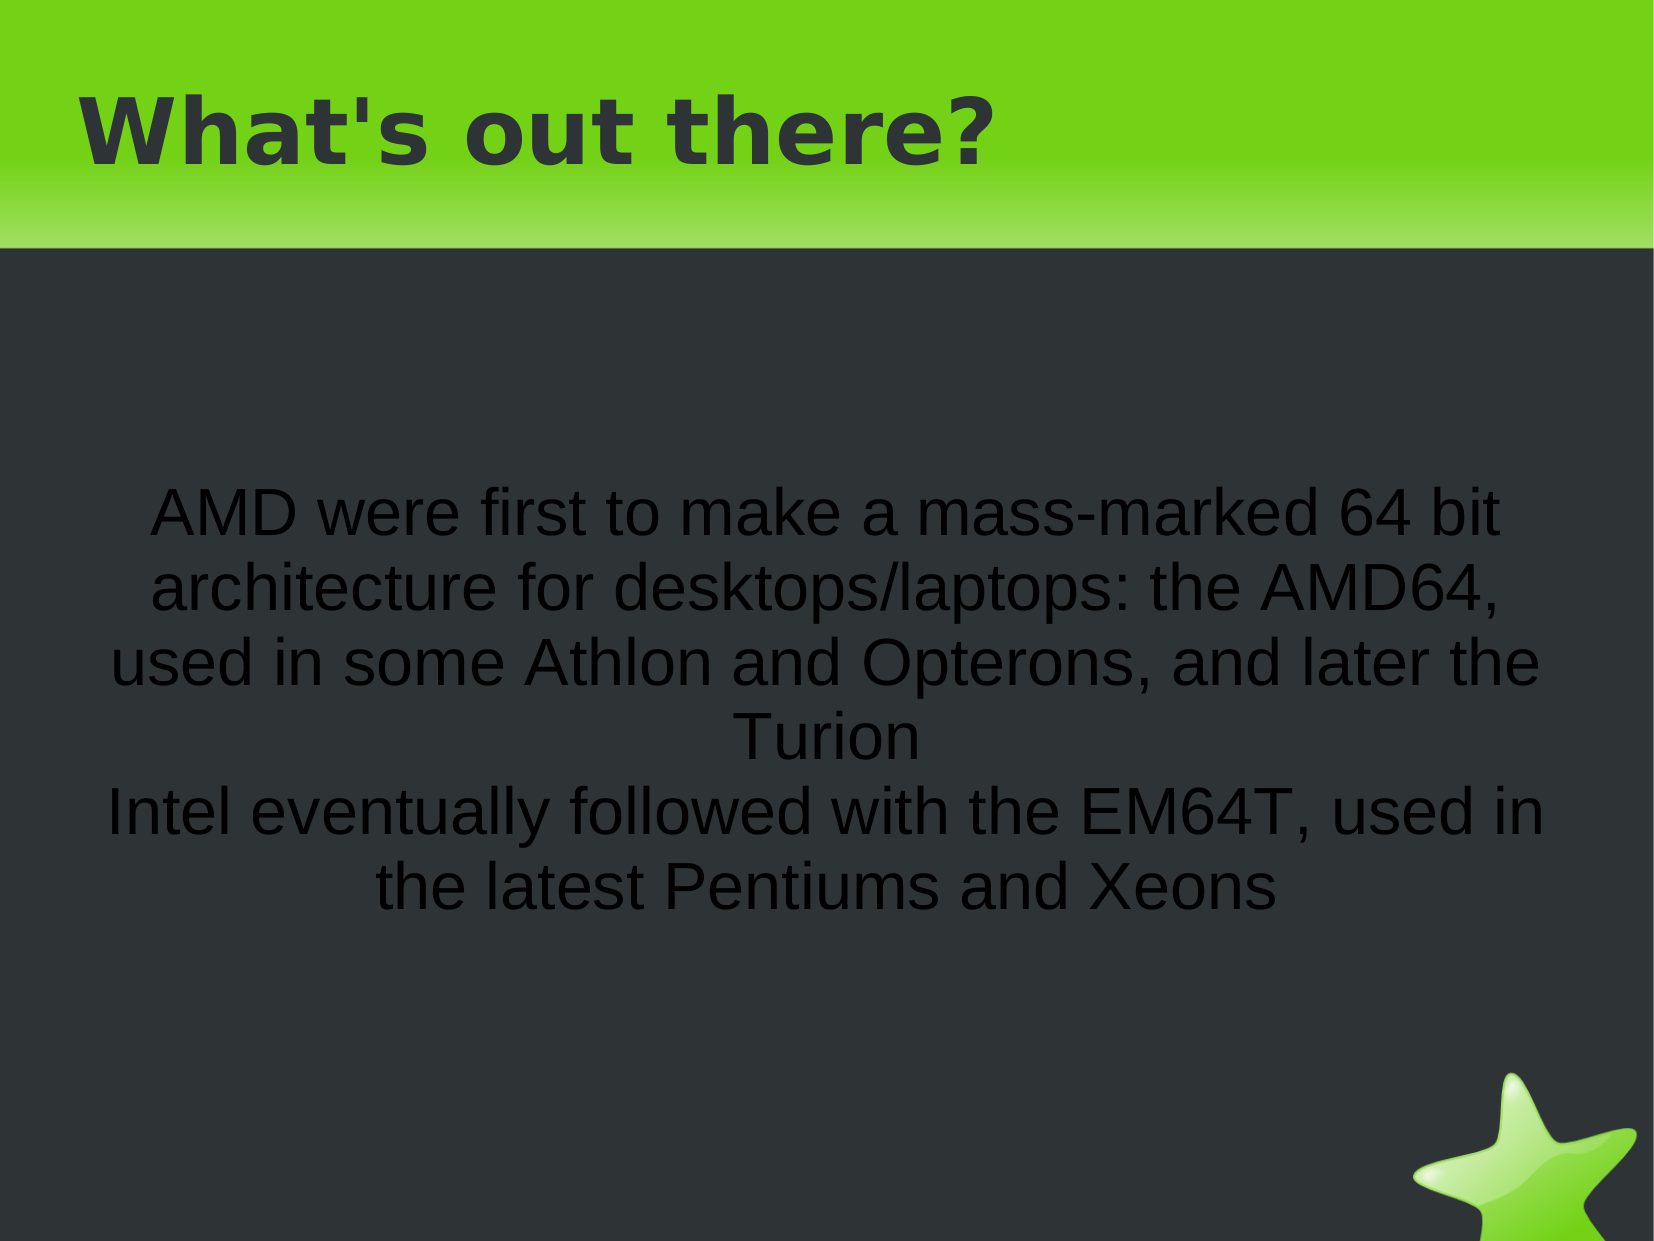

# What's out there?
AMD were first to make a mass-marked 64 bit architecture for desktops/laptops: the AMD64, used in some Athlon and Opterons, and later the Turion
Intel eventually followed with the EM64T, used in the latest Pentiums and Xeons